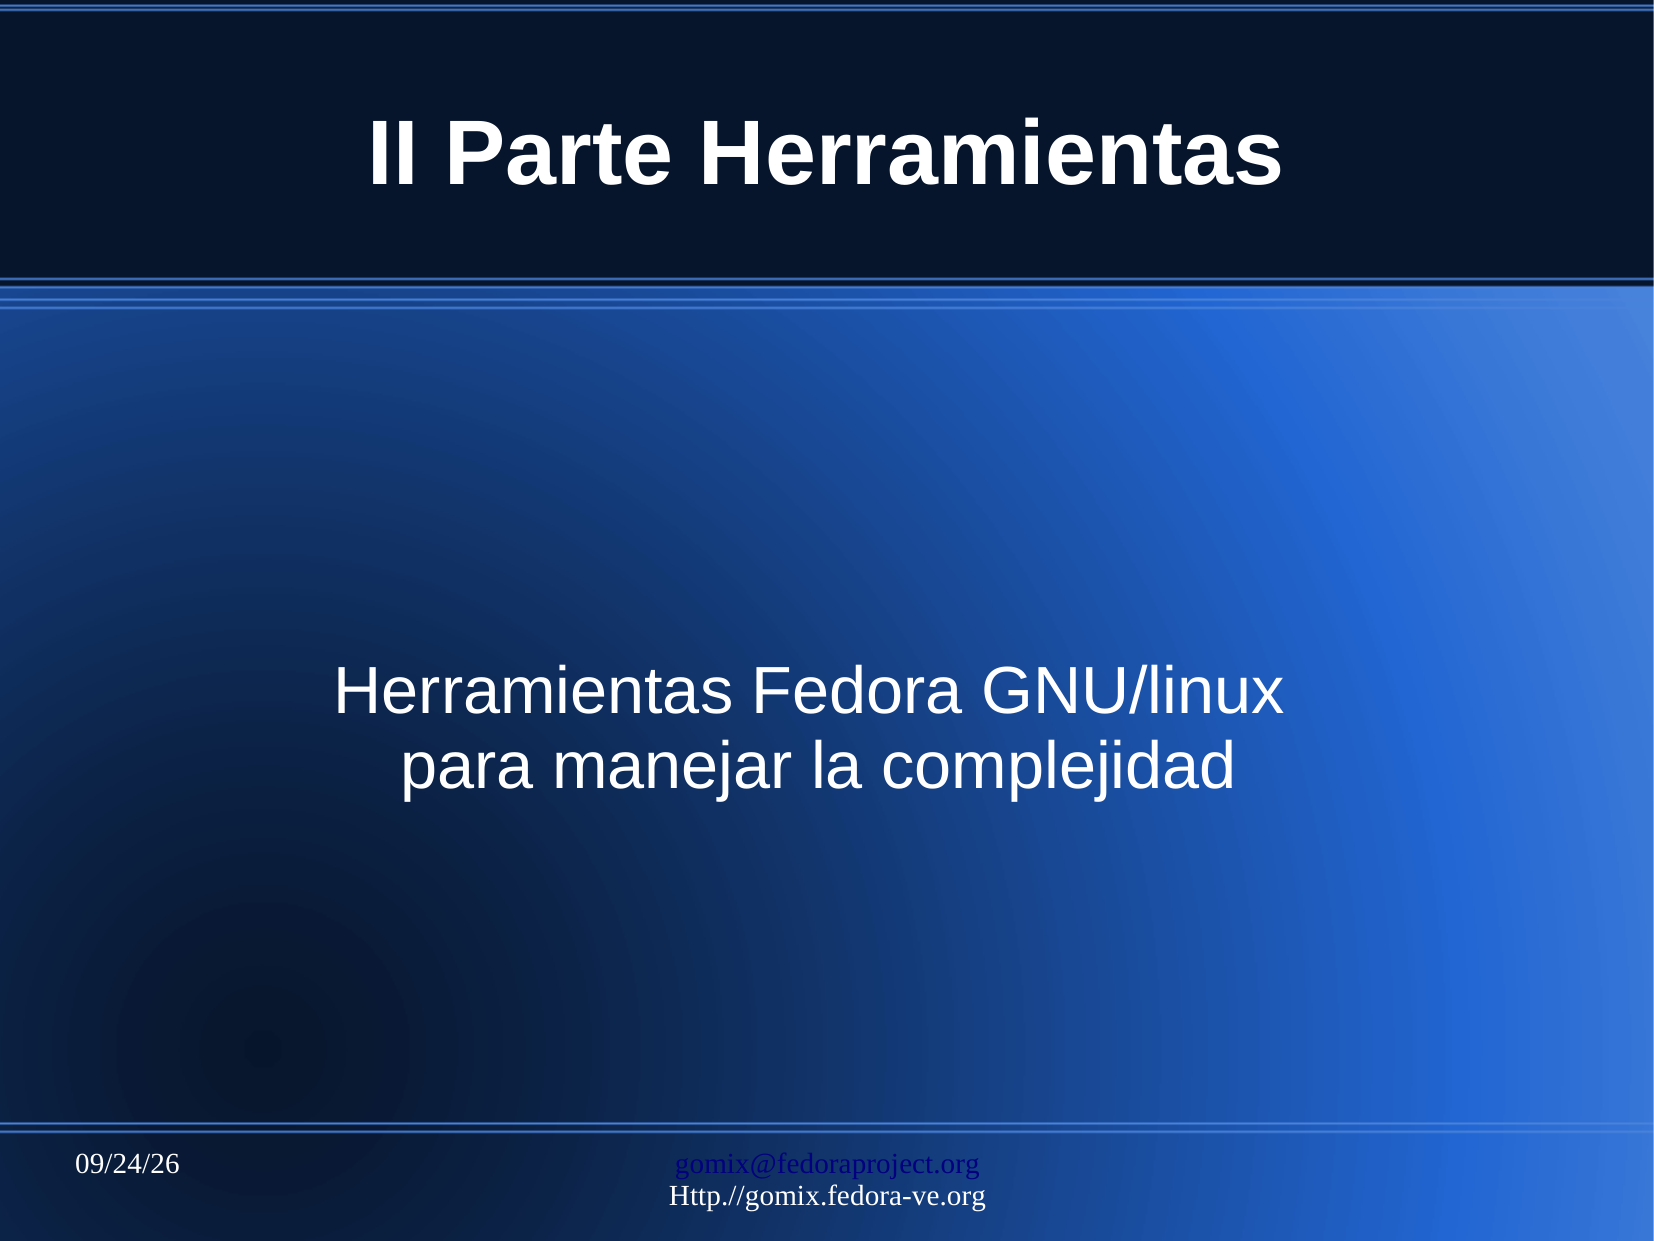

# II Parte Herramientas
Herramientas Fedora GNU/linux
para manejar la complejidad